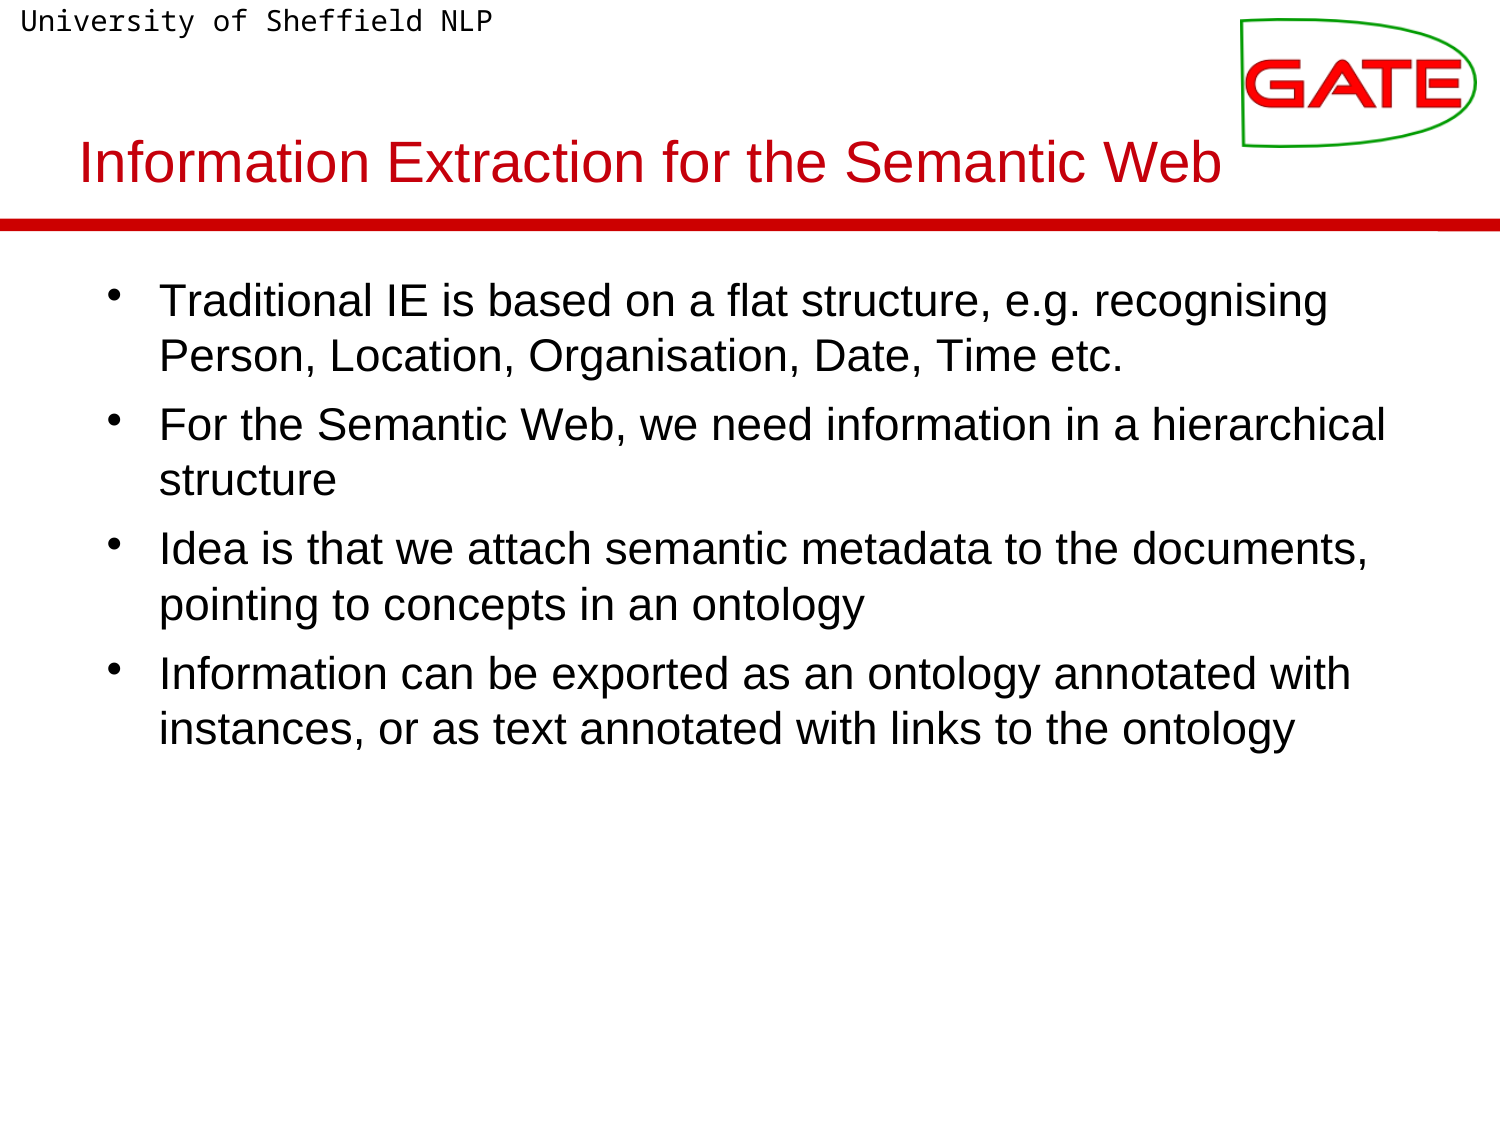

# Information Extraction for the Semantic Web
Traditional IE is based on a flat structure, e.g. recognising Person, Location, Organisation, Date, Time etc.
For the Semantic Web, we need information in a hierarchical structure
Idea is that we attach semantic metadata to the documents, pointing to concepts in an ontology
Information can be exported as an ontology annotated with instances, or as text annotated with links to the ontology